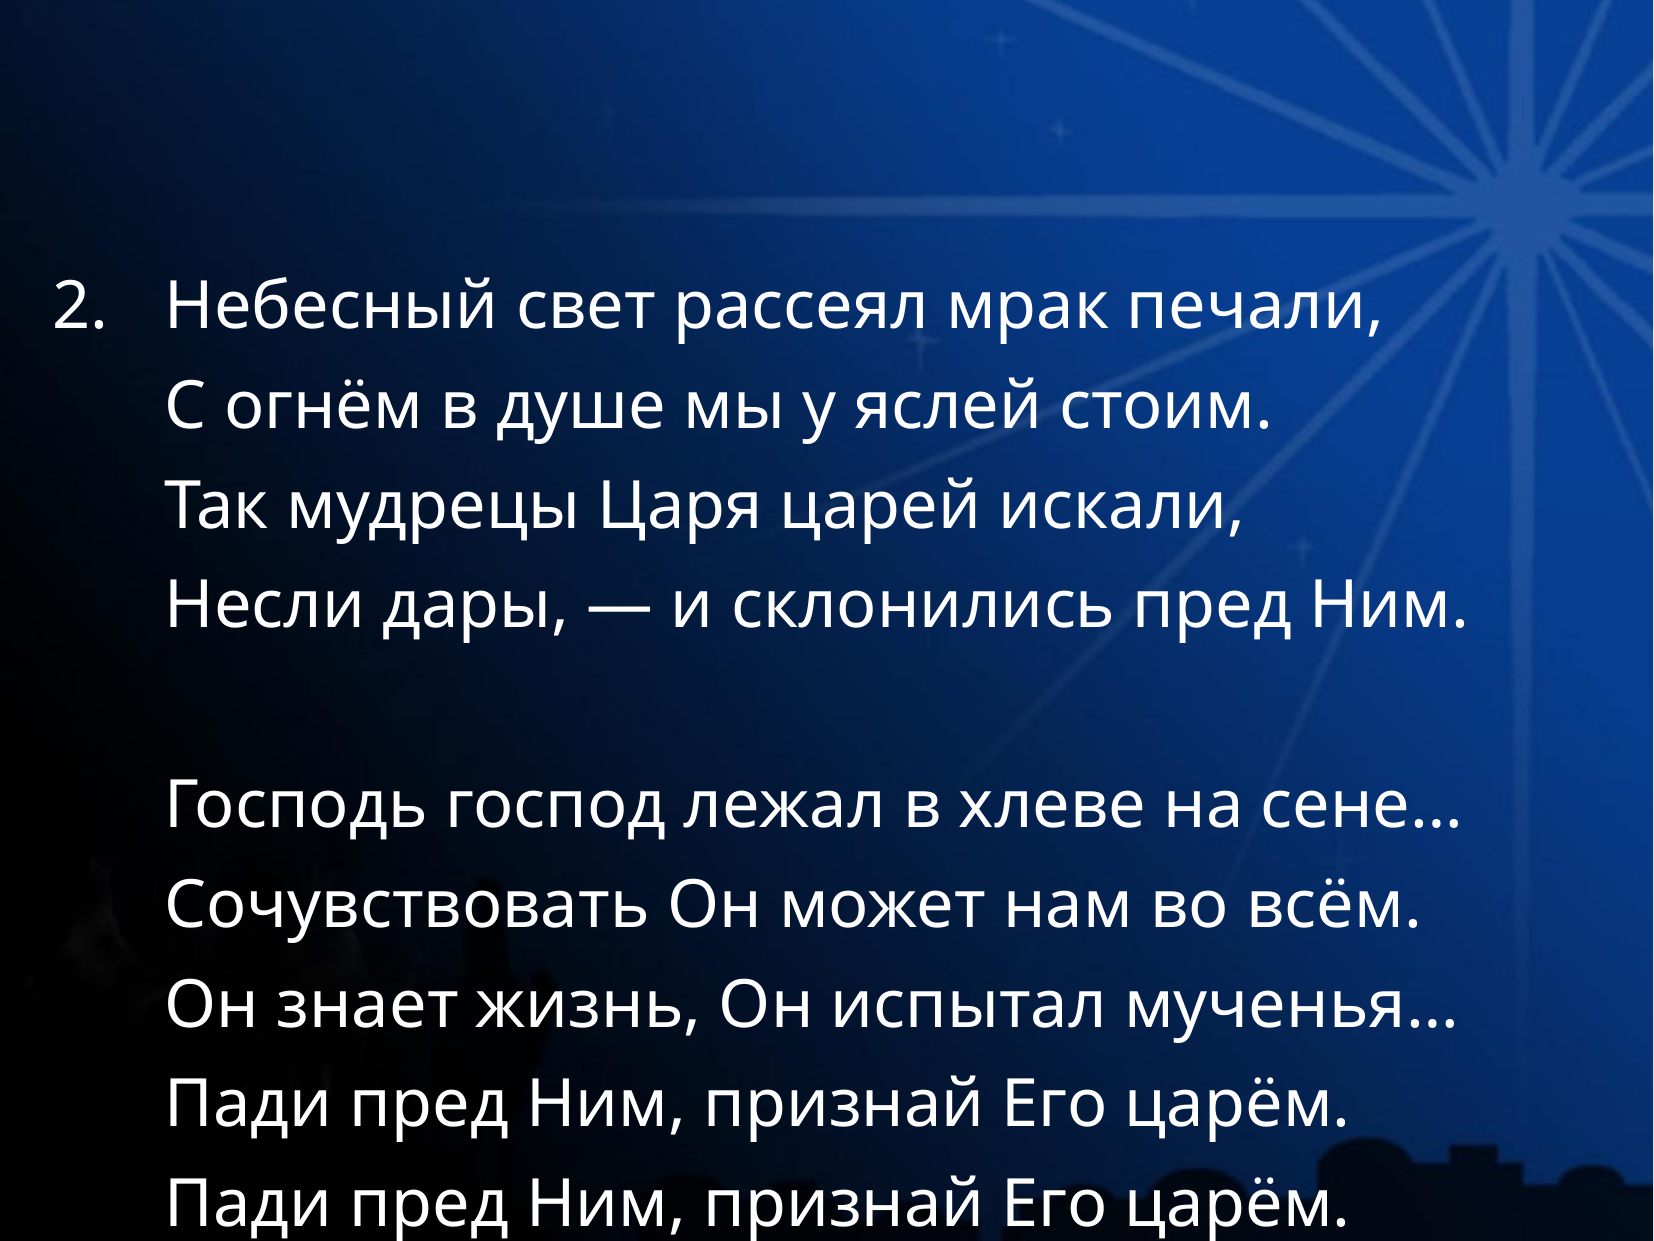

2.	Небесный свет рассеял мрак печали,
	С огнём в душе мы у яслей стоим.
	Так мудрецы Царя царей искали,
	Несли дары, — и склонились пред Ним.
	Господь господ лежал в хлеве на сене…
	Сочувствовать Он может нам во всём.
	Он знает жизнь, Он испытал мученья…
	Пади пред Ним, признай Его царём.
	Пади пред Ним, признай Его царём.